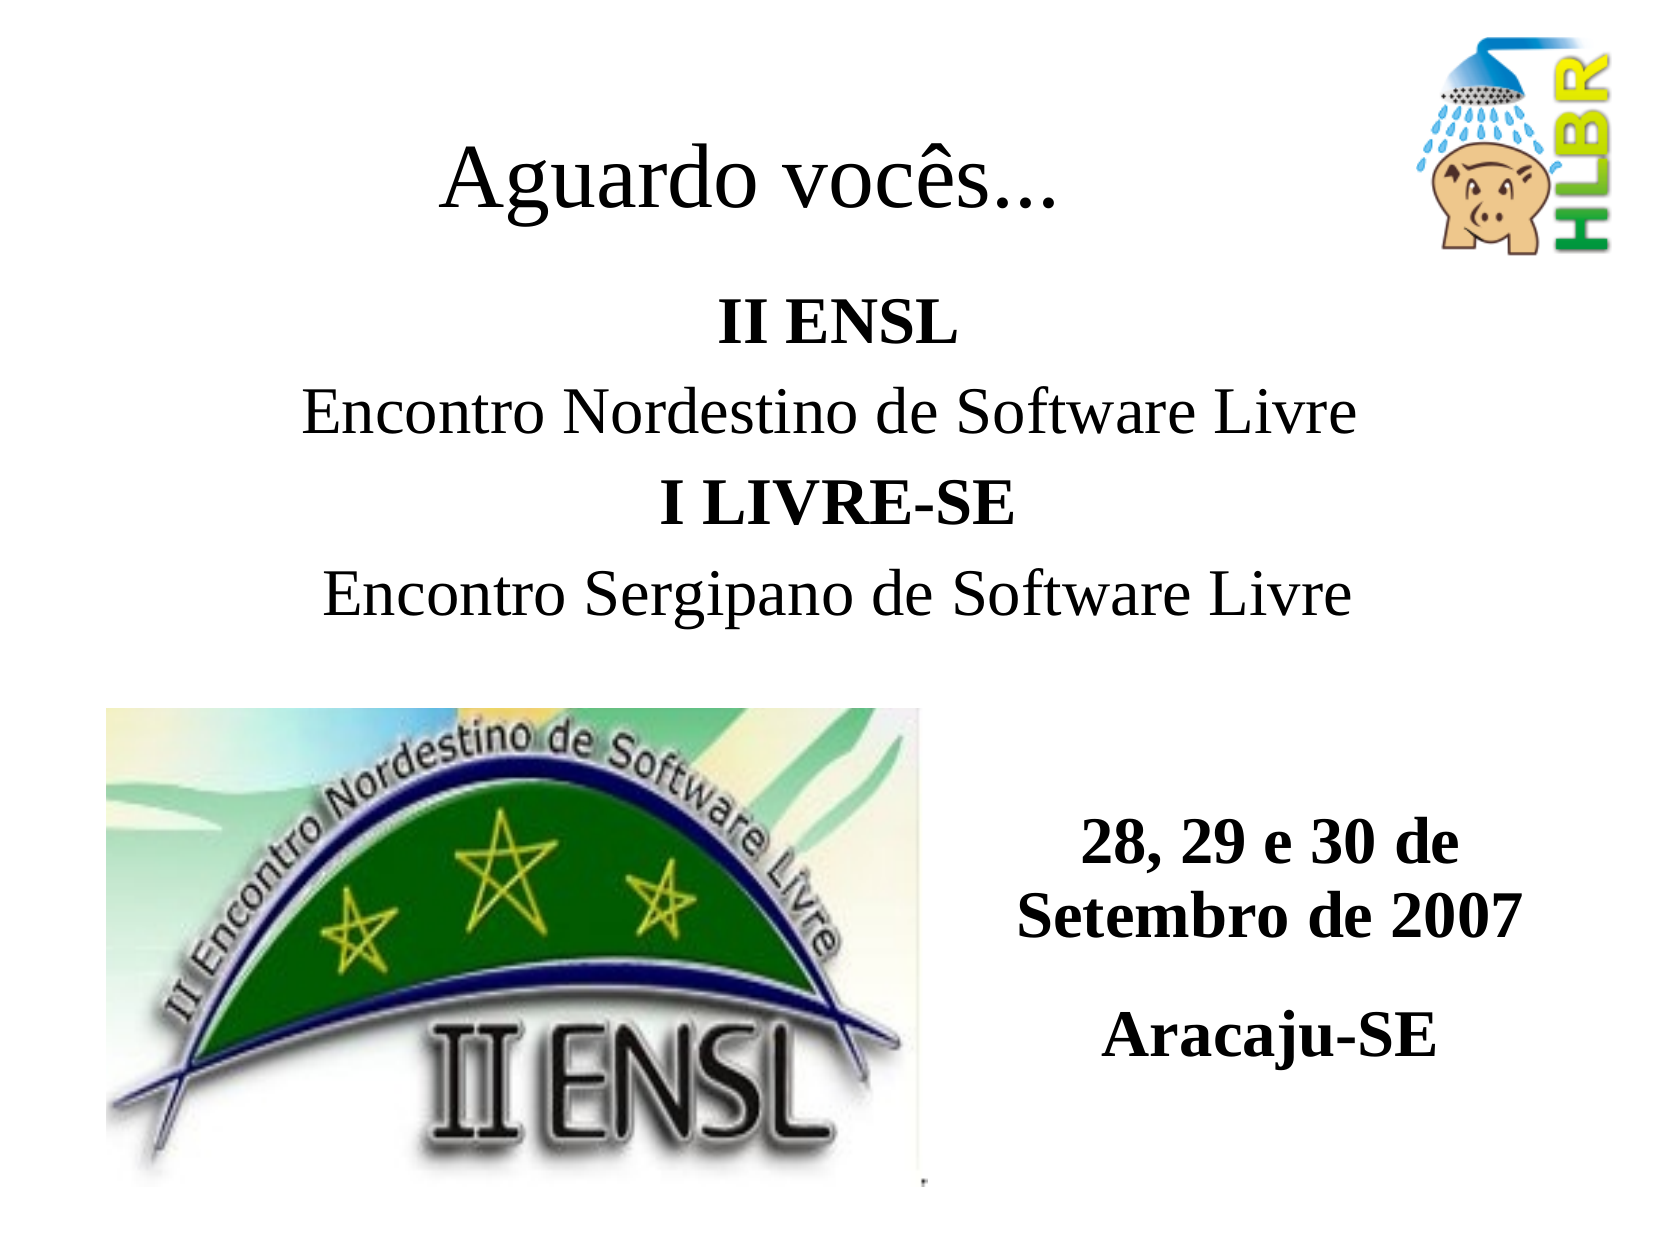

# Aguardo vocês...
II ENSL
Encontro Nordestino de Software Livre
I LIVRE-SE
Encontro Sergipano de Software Livre
28, 29 e 30 de Setembro de 2007
Aracaju-SE